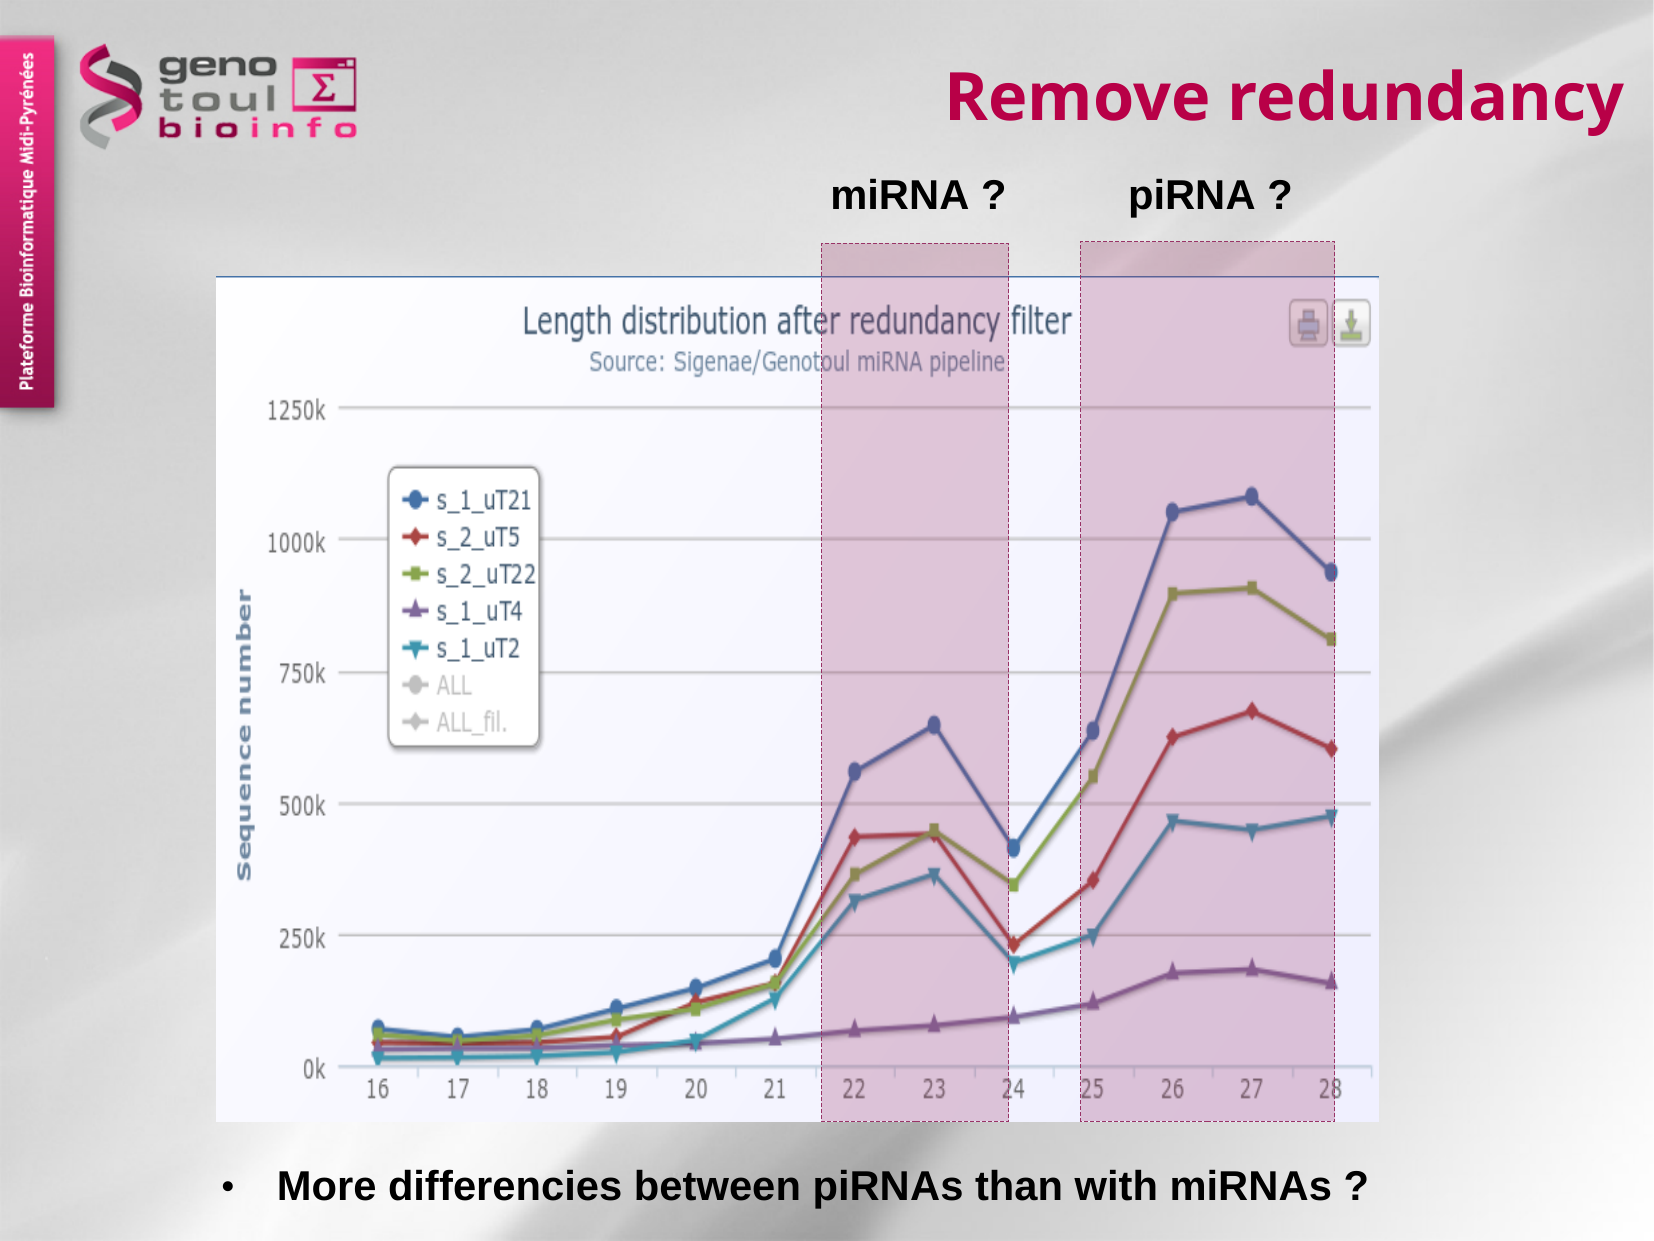

# Remove redundancy
miRNA ?
piRNA ?
More differencies between piRNAs than with miRNAs ?